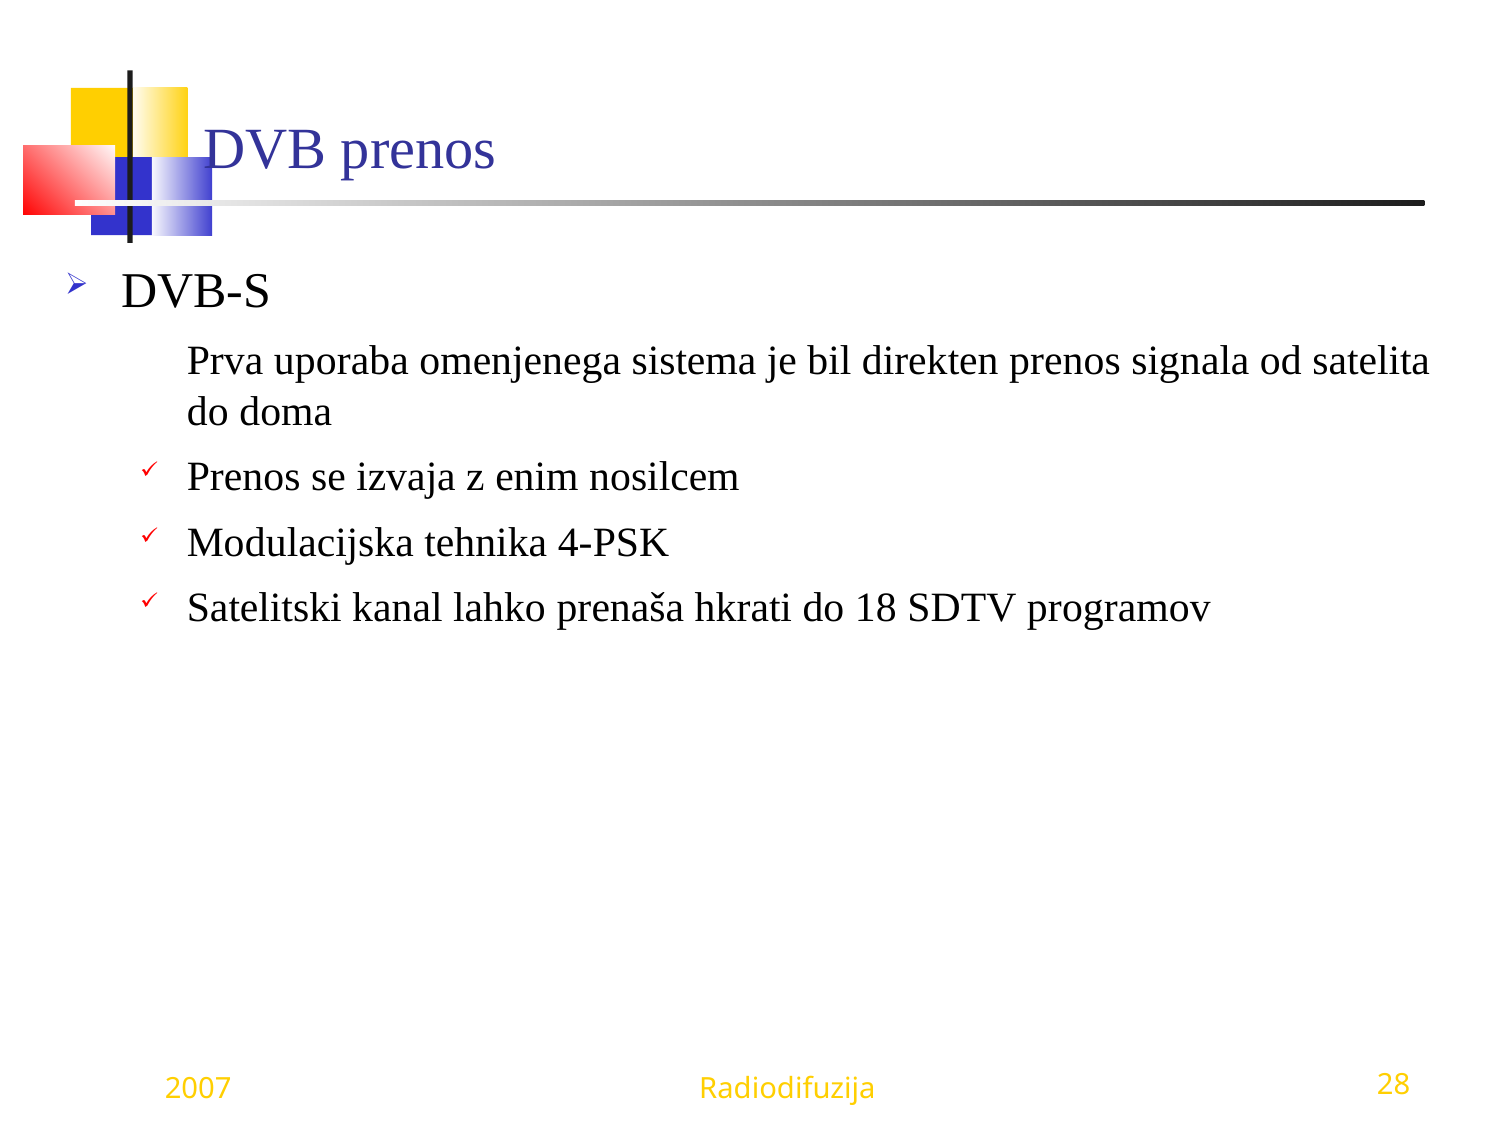

# DVB prenos
DVB-S
	Prva uporaba omenjenega sistema je bil direkten prenos signala od satelita do doma
Prenos se izvaja z enim nosilcem
Modulacijska tehnika 4-PSK
Satelitski kanal lahko prenaša hkrati do 18 SDTV programov
2007
Radiodifuzija